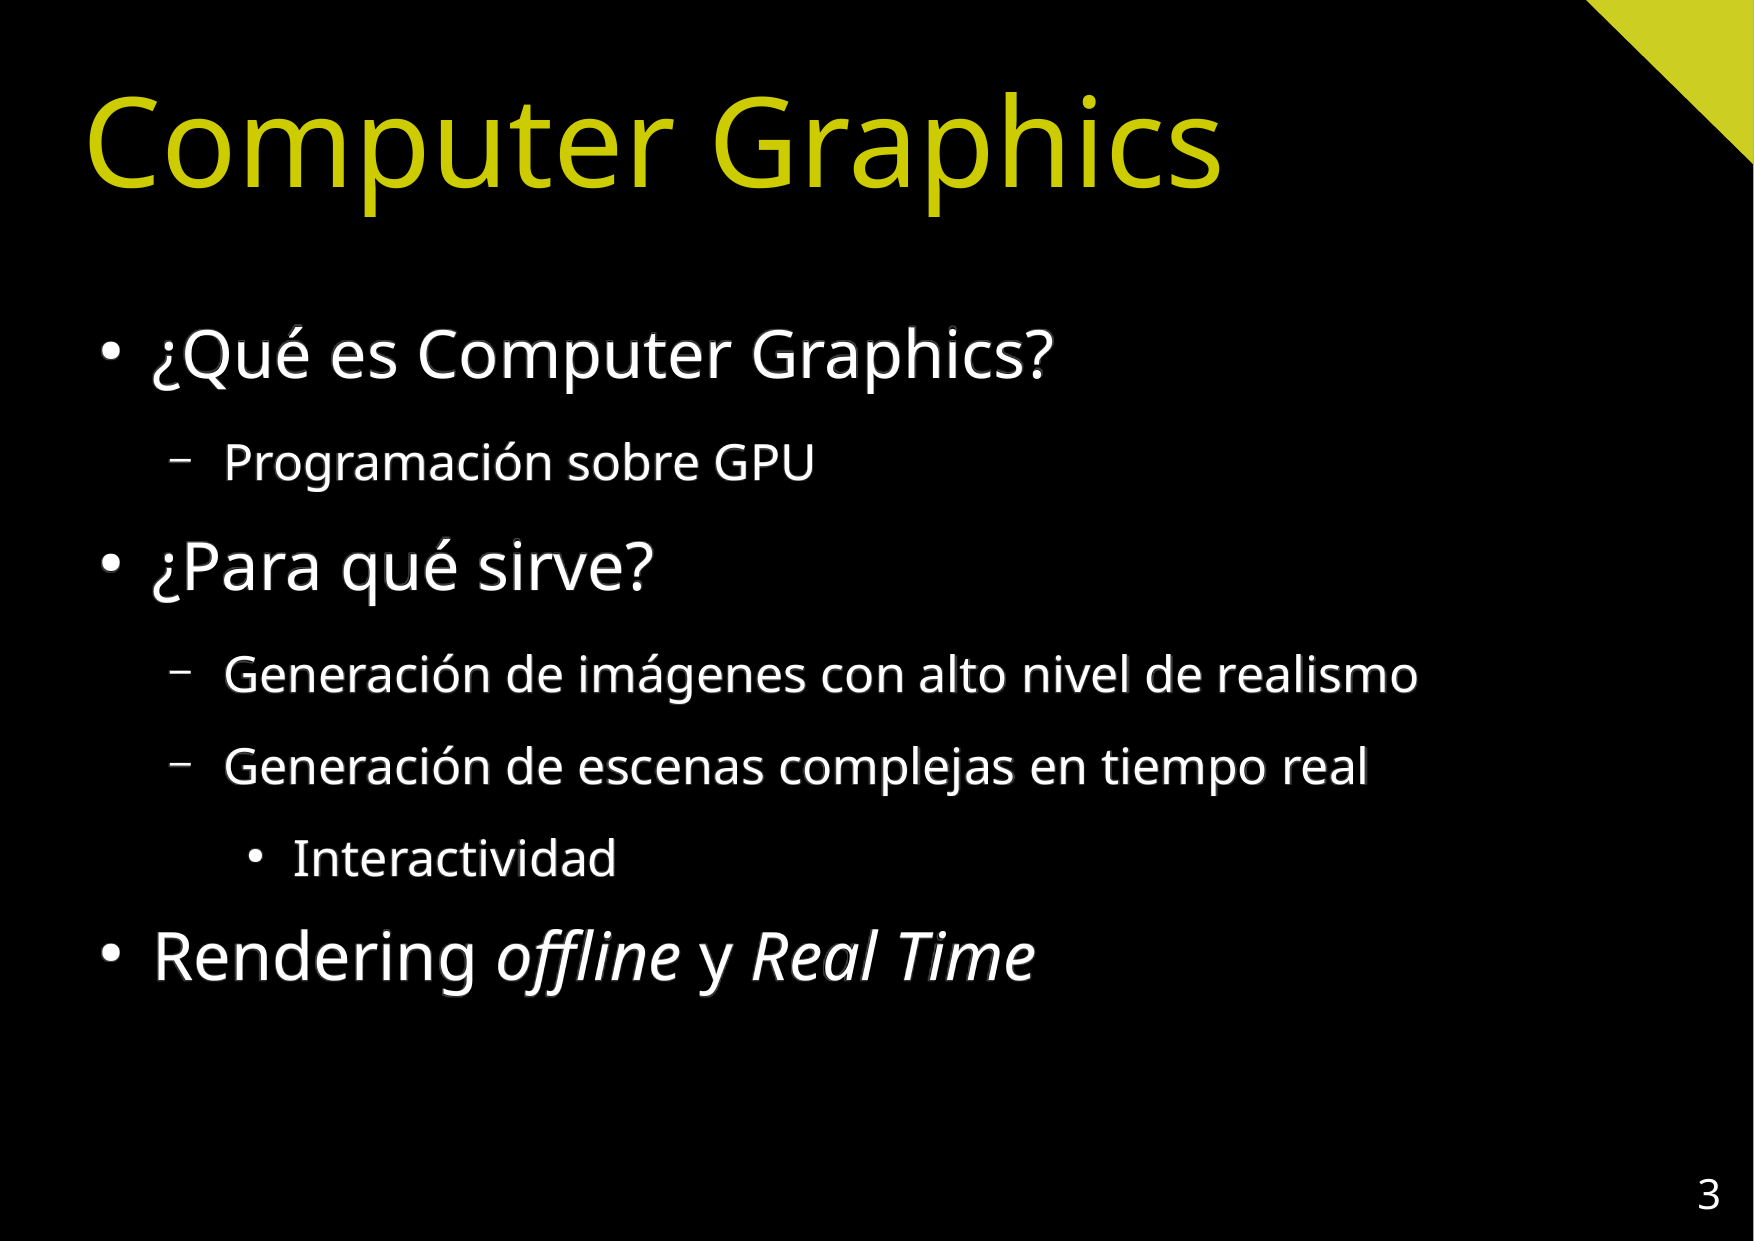

# Computer Graphics
¿Qué es Computer Graphics?
Programación sobre GPU
¿Para qué sirve?
Generación de imágenes con alto nivel de realismo
Generación de escenas complejas en tiempo real
Interactividad
Rendering offline y Real Time